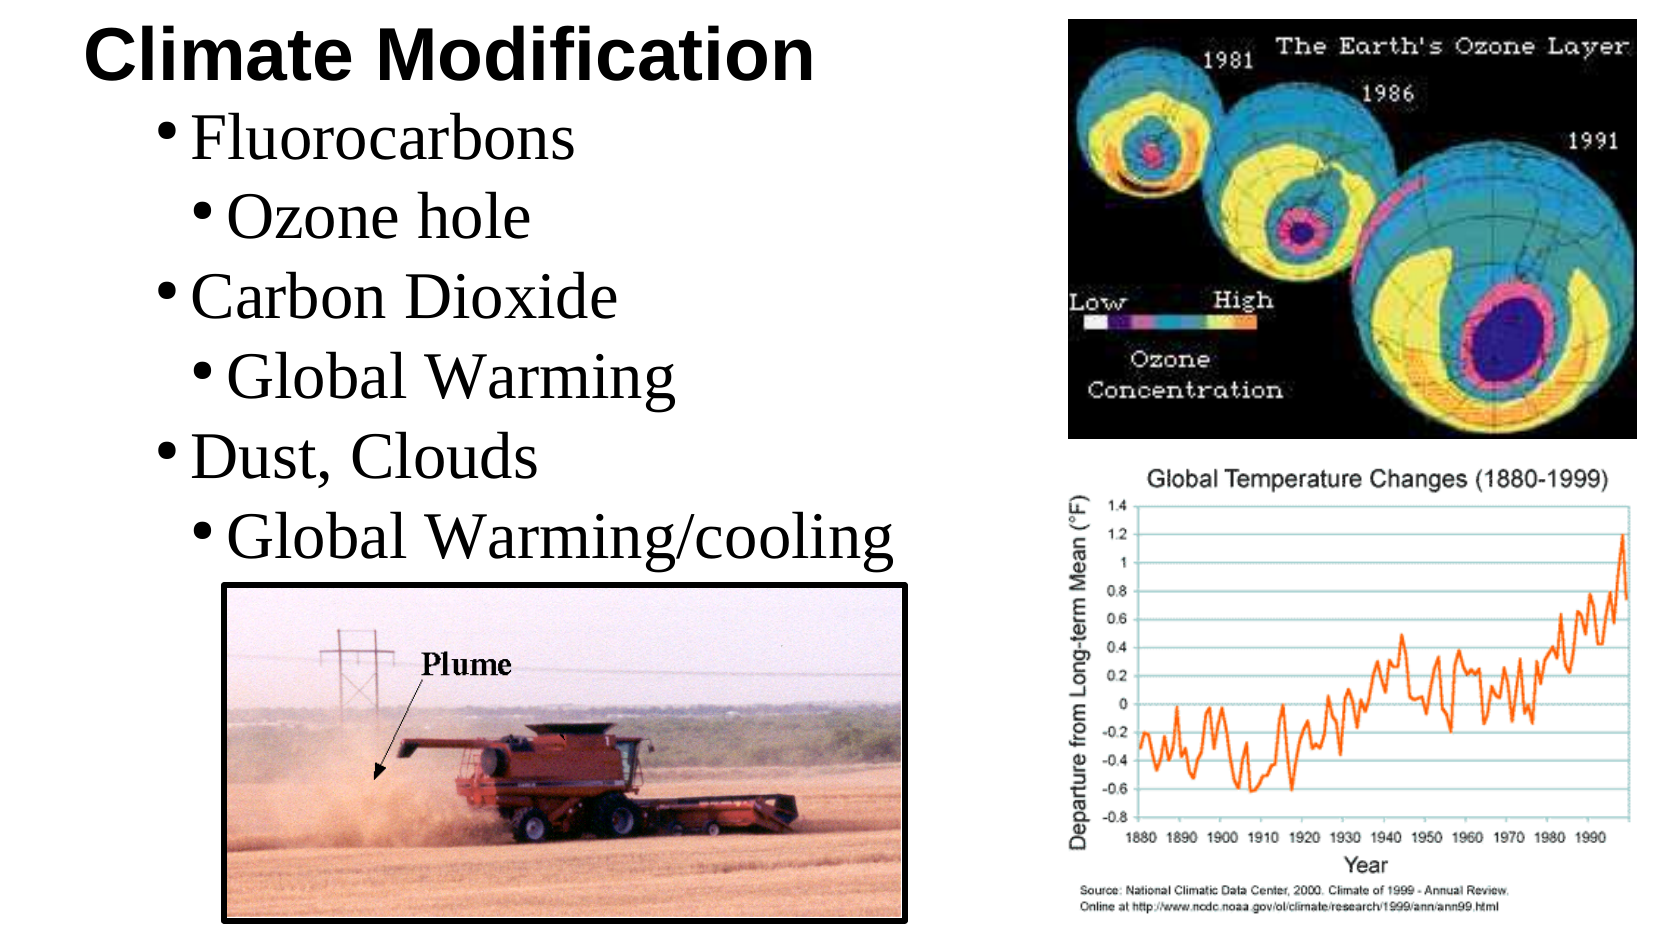

# Climate Modification
Fluorocarbons
Ozone hole
Carbon Dioxide
Global Warming
Dust, Clouds
Global Warming/cooling